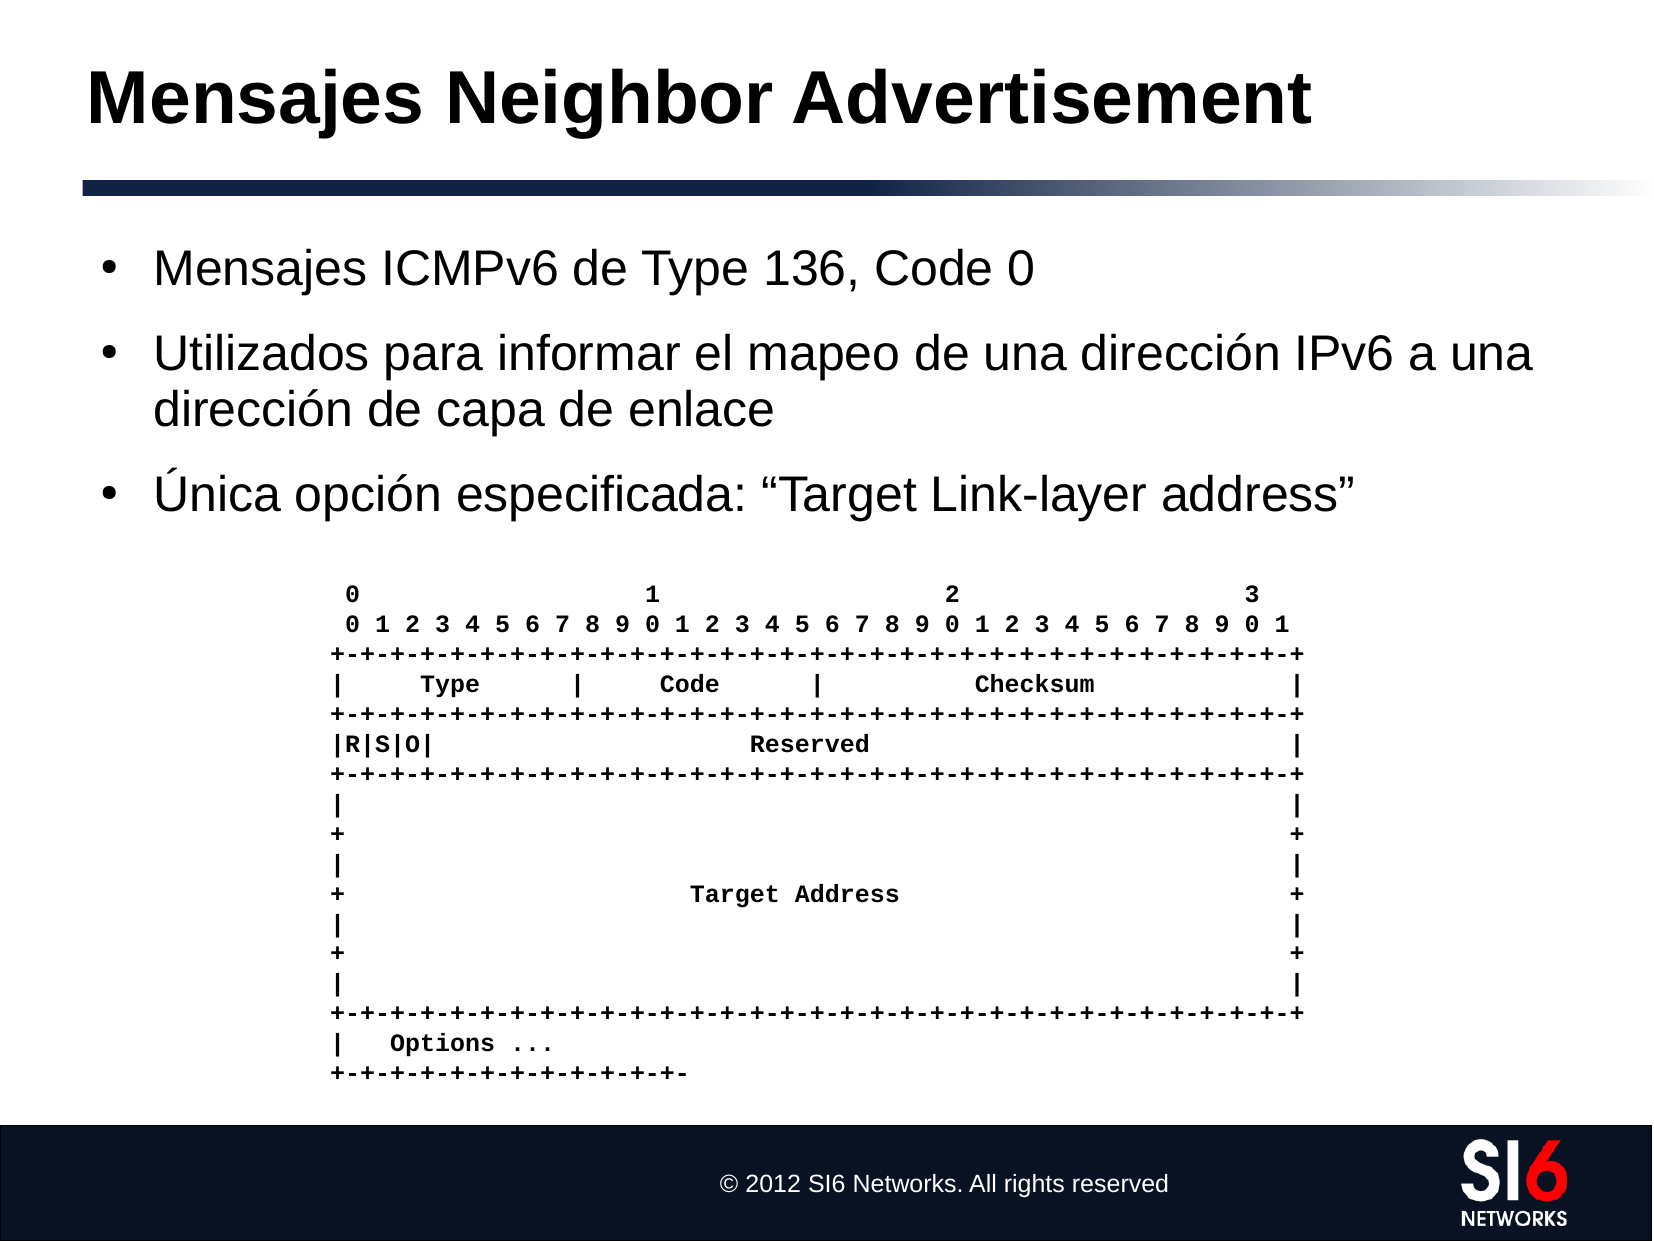

# Mensajes Neighbor Advertisement
Mensajes ICMPv6 de Type 136, Code 0
Utilizados para informar el mapeo de una dirección IPv6 a una dirección de capa de enlace
Única opción especificada: “Target Link-layer address”
 0 1 2 3
 0 1 2 3 4 5 6 7 8 9 0 1 2 3 4 5 6 7 8 9 0 1 2 3 4 5 6 7 8 9 0 1
+-+-+-+-+-+-+-+-+-+-+-+-+-+-+-+-+-+-+-+-+-+-+-+-+-+-+-+-+-+-+-+-+
| Type | Code | Checksum |
+-+-+-+-+-+-+-+-+-+-+-+-+-+-+-+-+-+-+-+-+-+-+-+-+-+-+-+-+-+-+-+-+
|R|S|O| Reserved |
+-+-+-+-+-+-+-+-+-+-+-+-+-+-+-+-+-+-+-+-+-+-+-+-+-+-+-+-+-+-+-+-+
| |
+ +
| |
+ Target Address +
| |
+ +
| |
+-+-+-+-+-+-+-+-+-+-+-+-+-+-+-+-+-+-+-+-+-+-+-+-+-+-+-+-+-+-+-+-+
| Options ...
+-+-+-+-+-+-+-+-+-+-+-+-